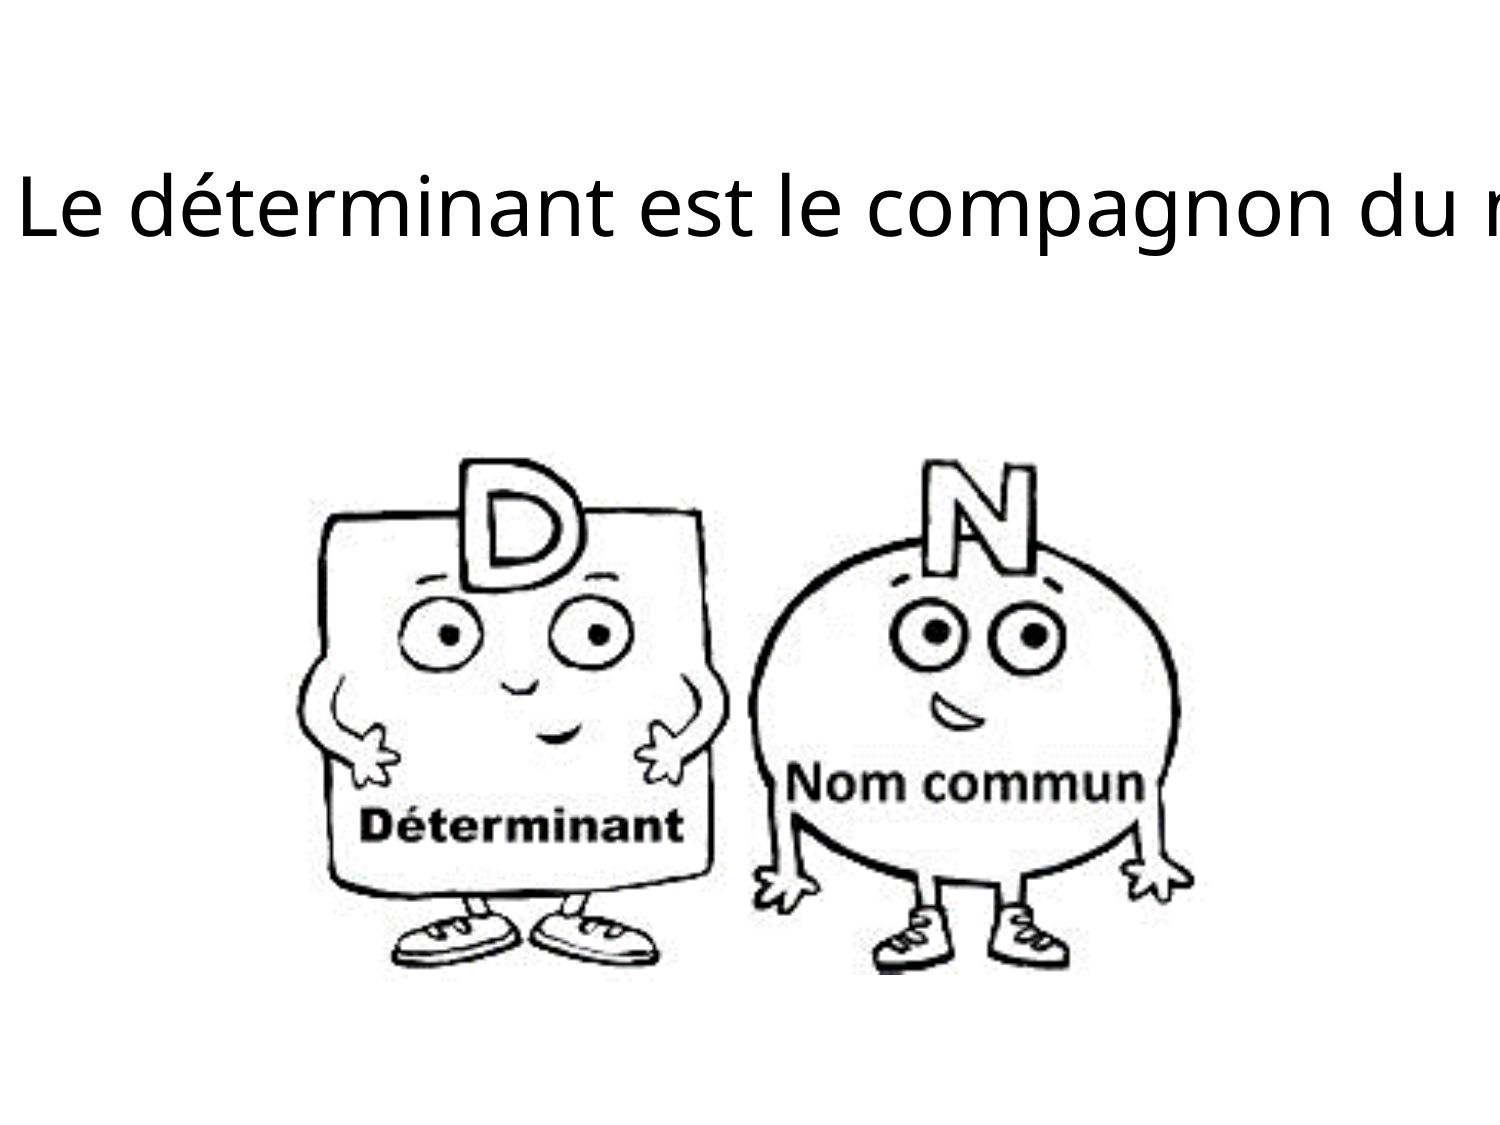

Le déterminant est le compagnon du nom.